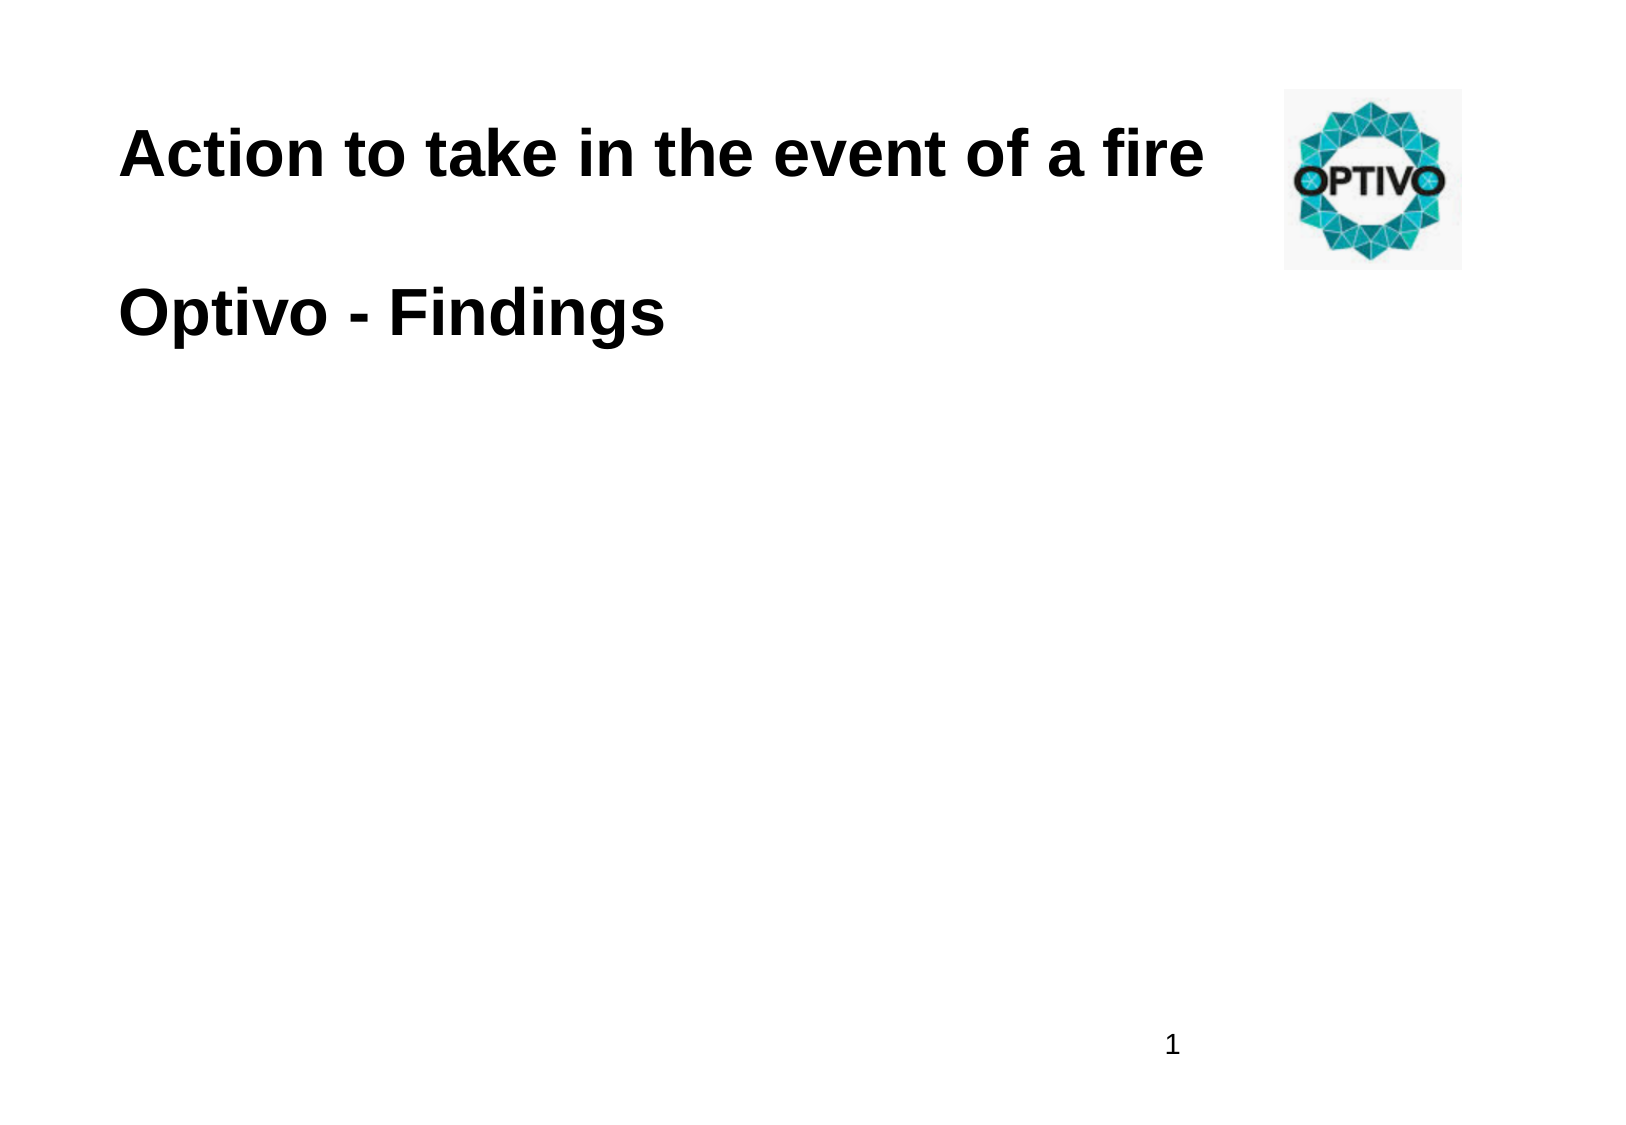

Action to take in the event of a fire
Optivo - Findings